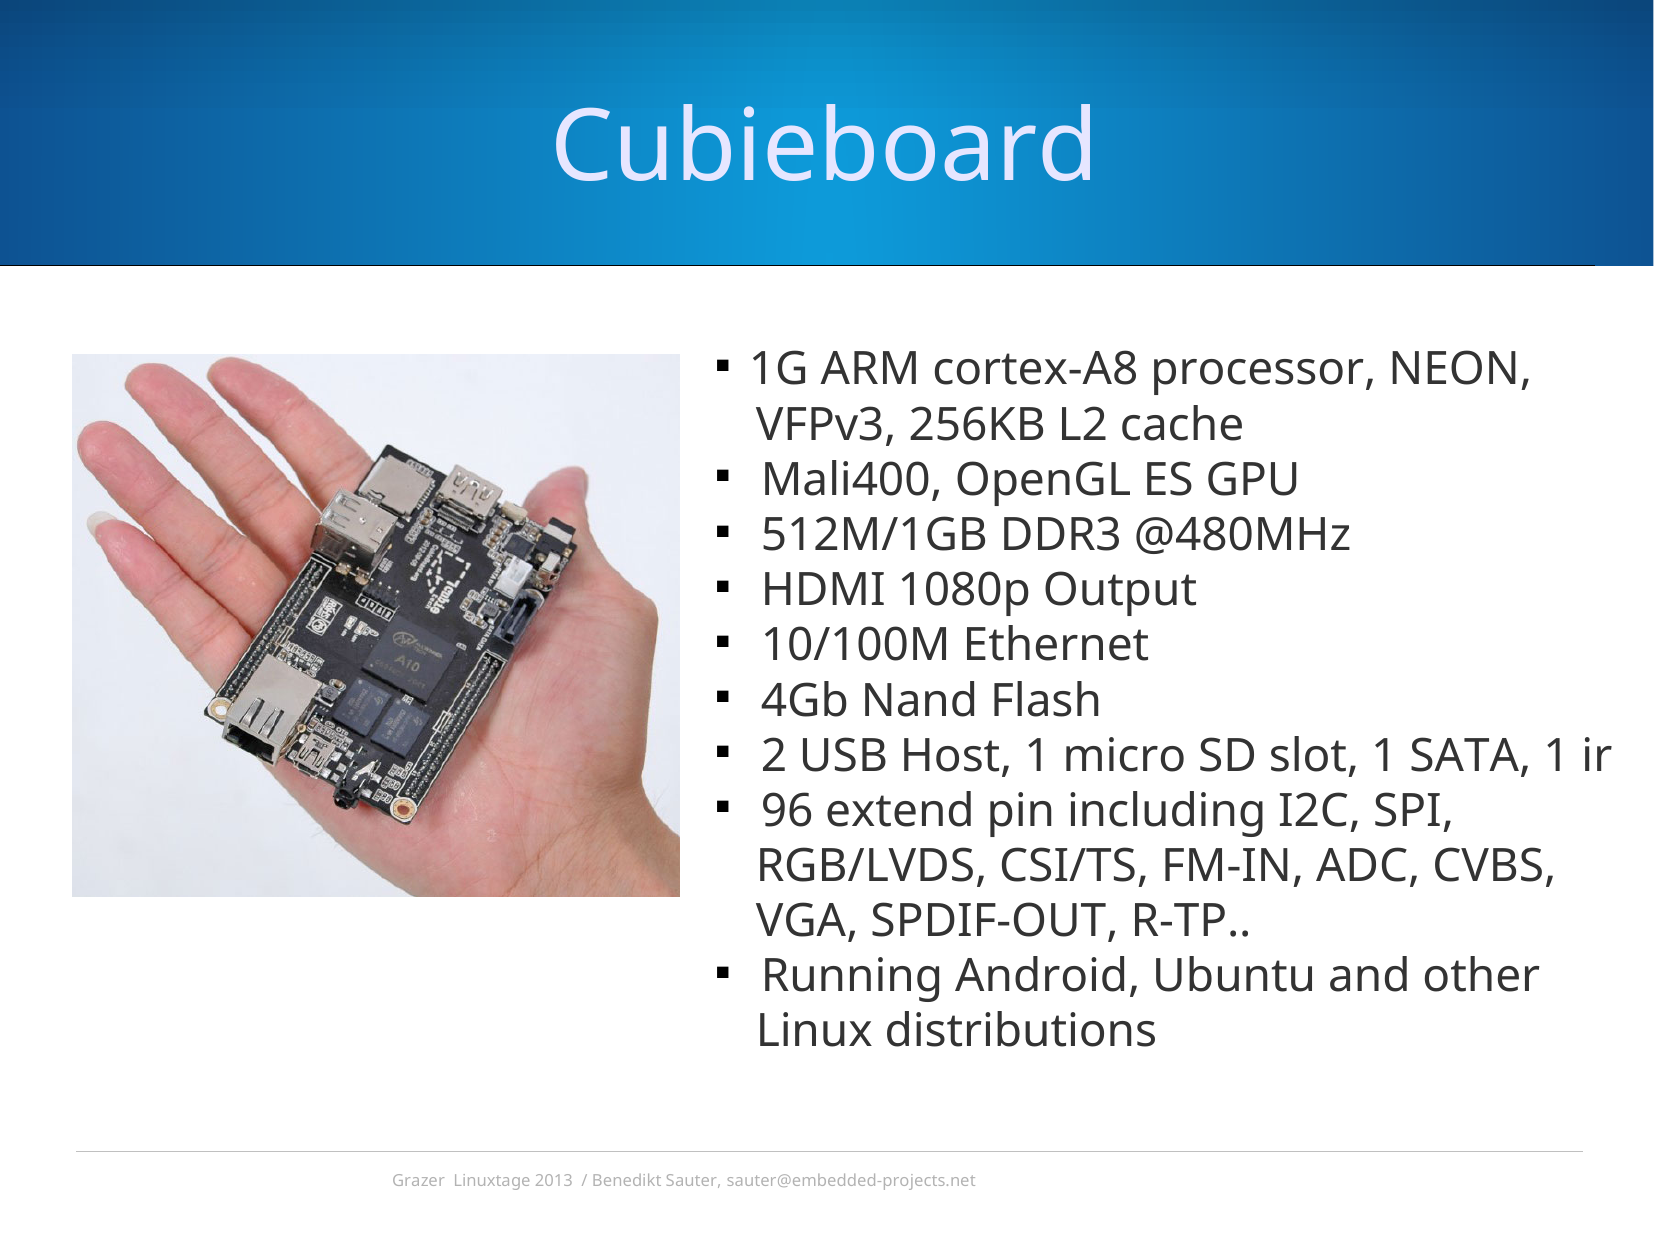

# Cubieboard
 1G ARM cortex-A8 processor, NEON, VFPv3, 256KB L2 cache
 Mali400, OpenGL ES GPU
 512M/1GB DDR3 @480MHz
 HDMI 1080p Output
 10/100M Ethernet
 4Gb Nand Flash
 2 USB Host, 1 micro SD slot, 1 SATA, 1 ir
 96 extend pin including I2C, SPI, RGB/LVDS, CSI/TS, FM-IN, ADC, CVBS, VGA, SPDIF-OUT, R-TP..
 Running Android, Ubuntu and other Linux distributions